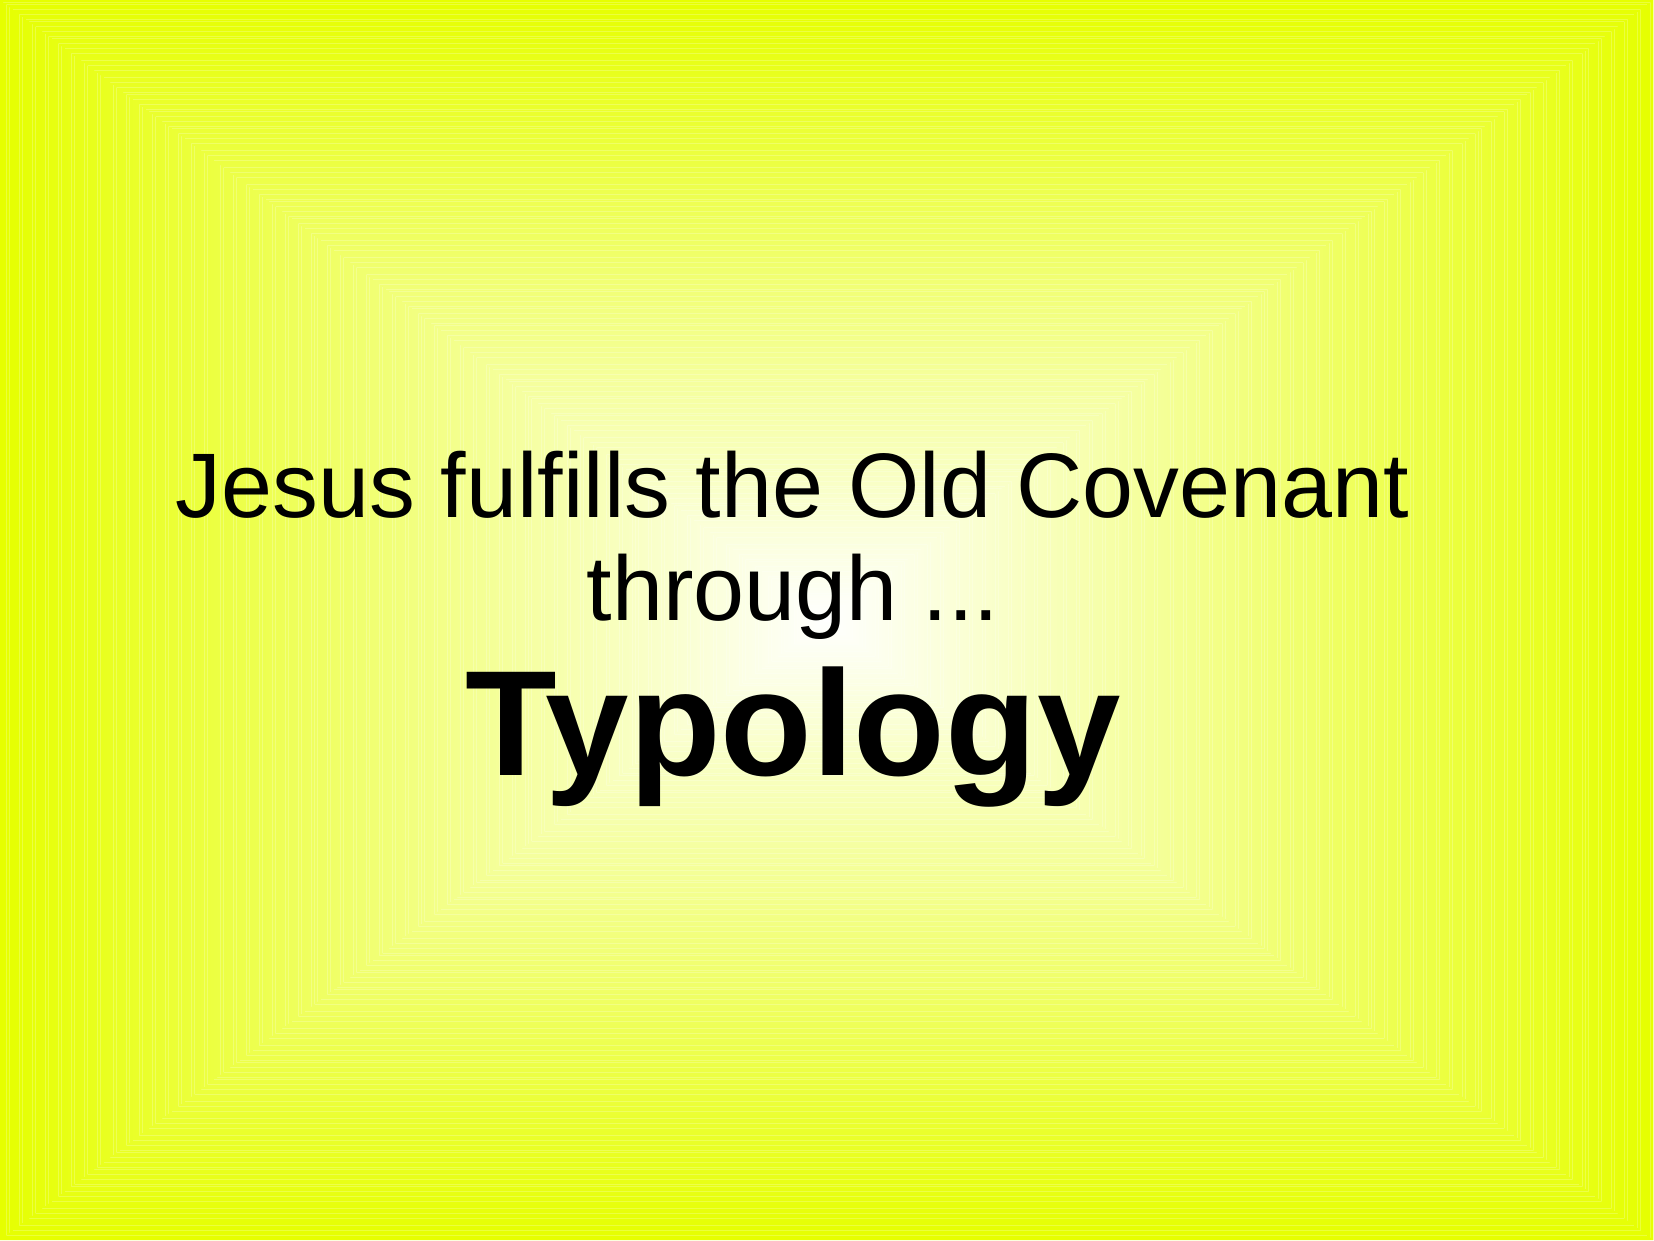

# Jesus fulfills the Old Covenant through ... Typology